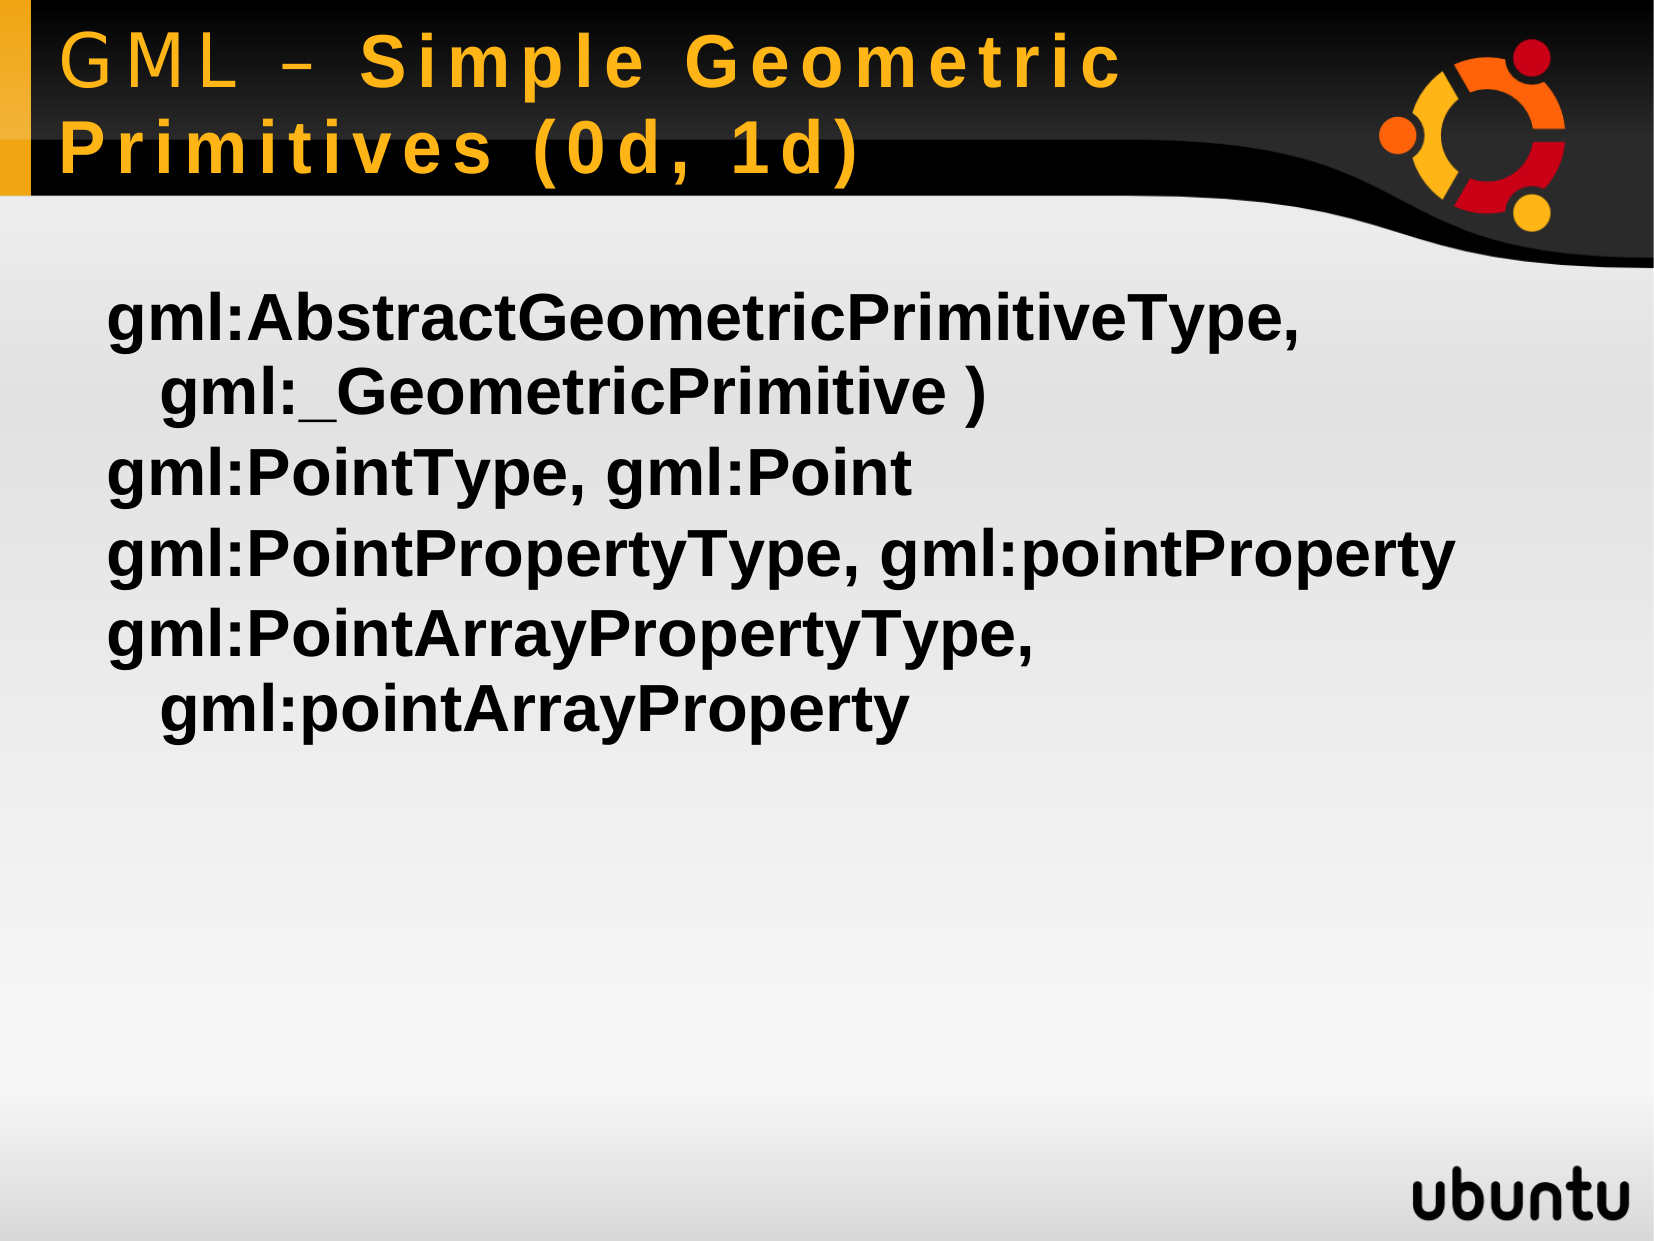

# GML – Simple Geometric Primitives (0d, 1d)
gml:AbstractGeometricPrimitiveType, gml:_GeometricPrimitive )
gml:PointType, gml:Point
gml:PointPropertyType, gml:pointProperty
gml:PointArrayPropertyType, gml:pointArrayProperty